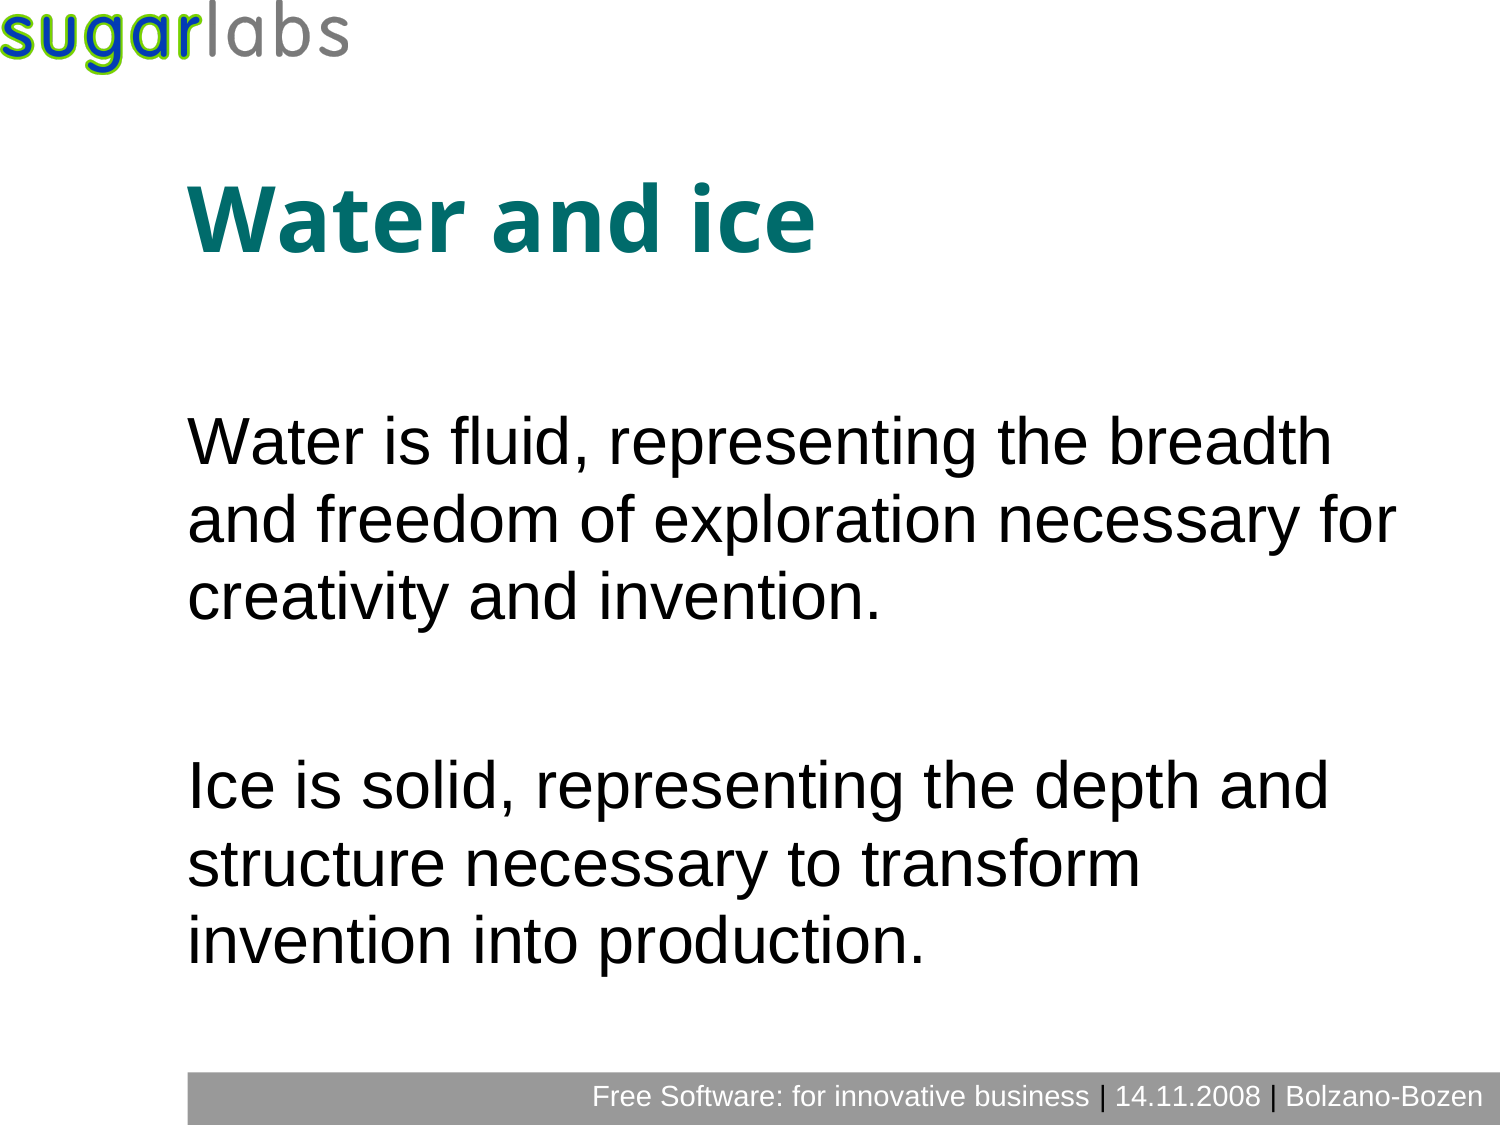

# Water and ice
Water is fluid, representing the breadth and freedom of exploration necessary for creativity and invention.
Ice is solid, representing the depth and structure necessary to transform invention into production.